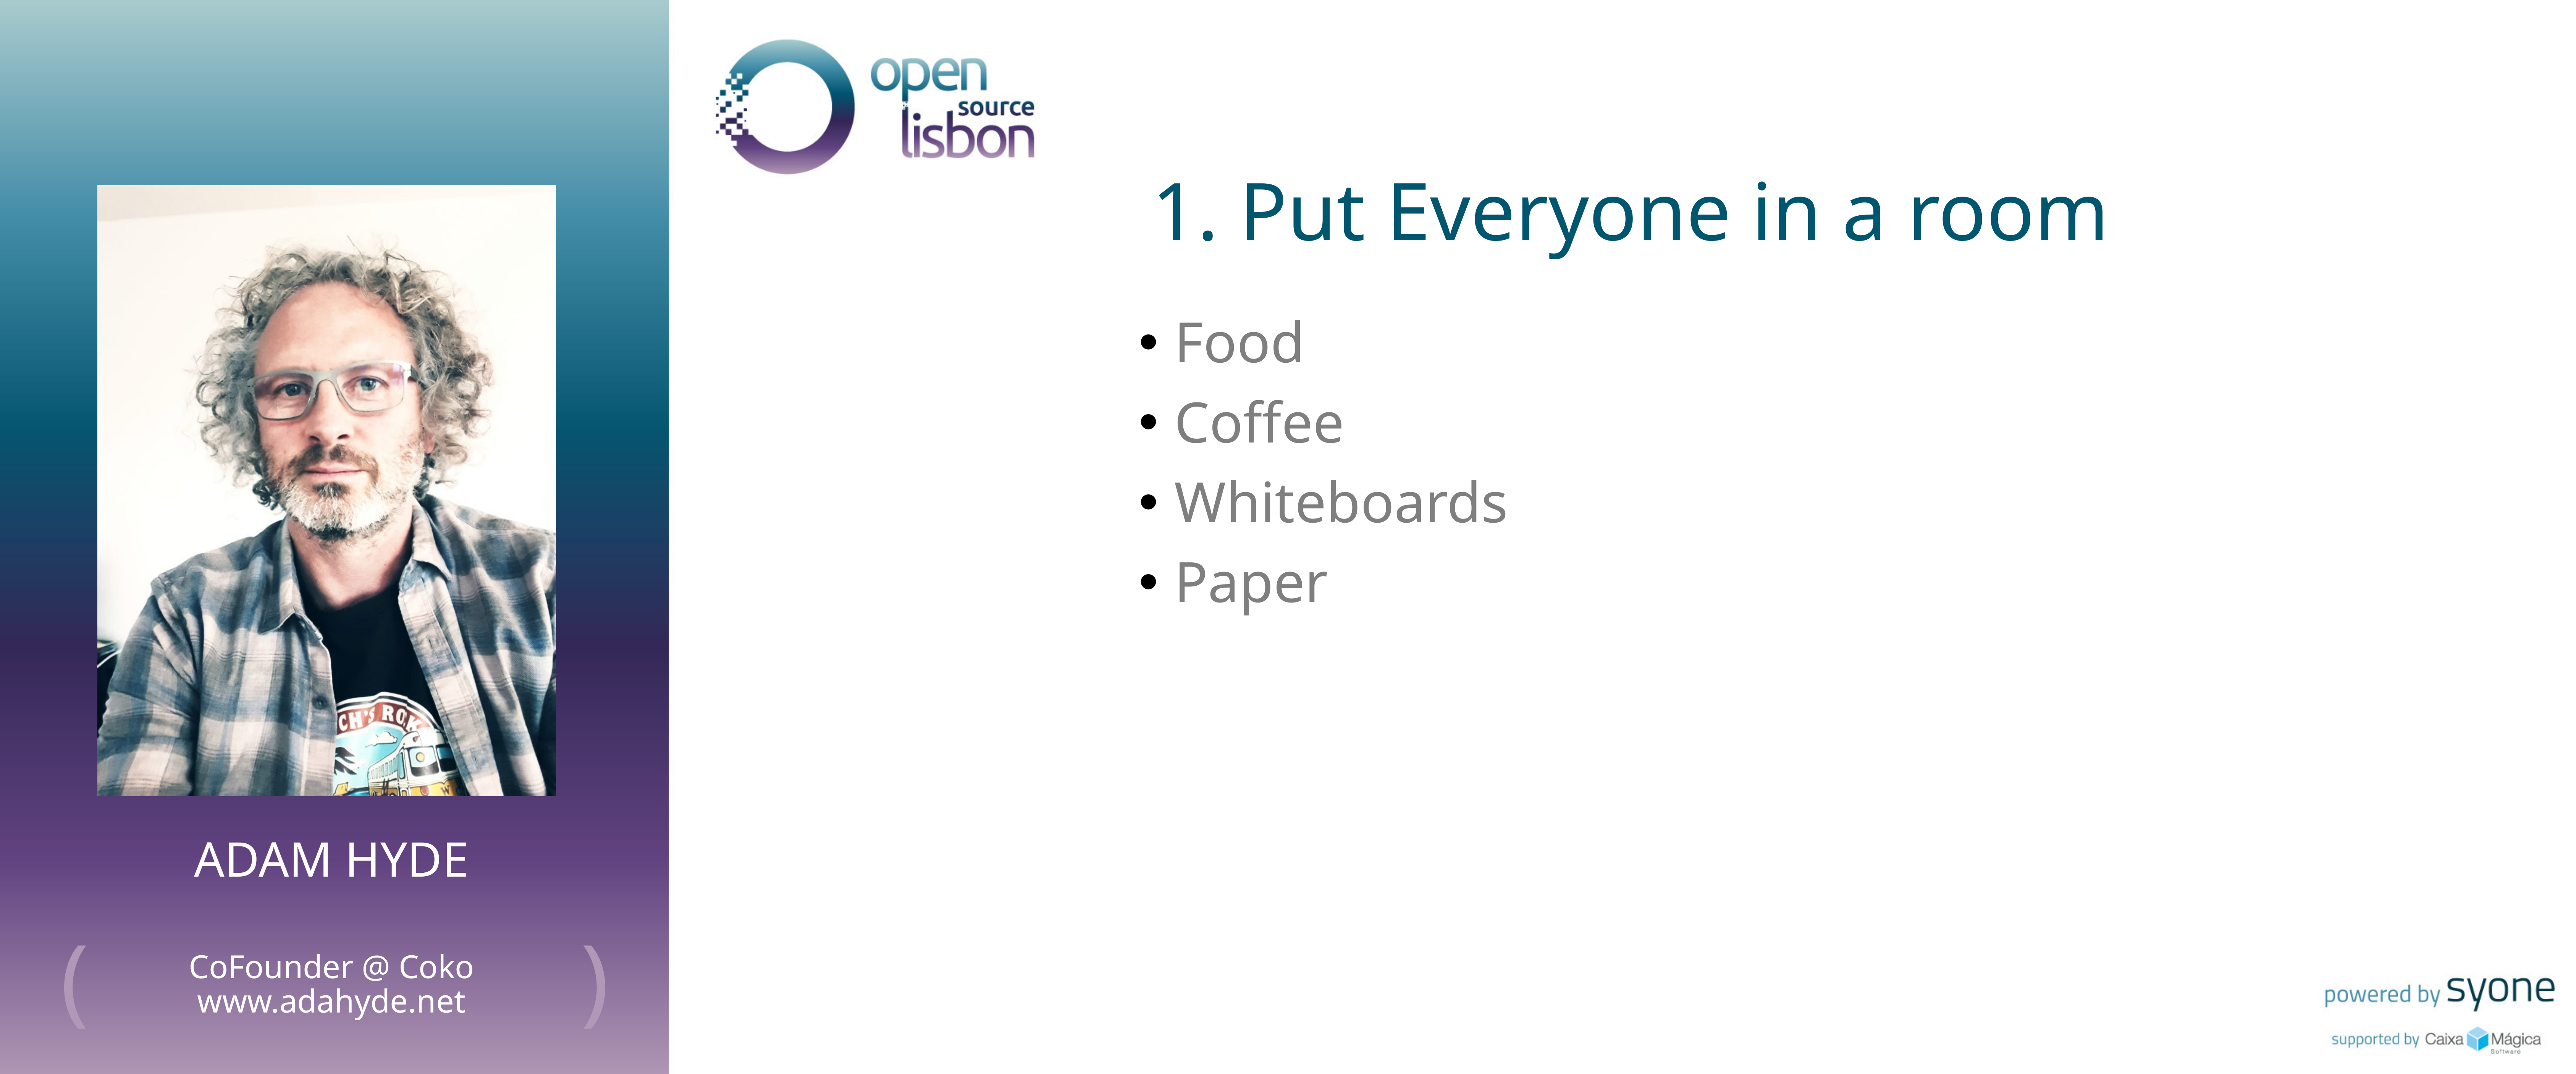

1. Put Everyone in a room
# Food
Coffee
Whiteboards
Paper